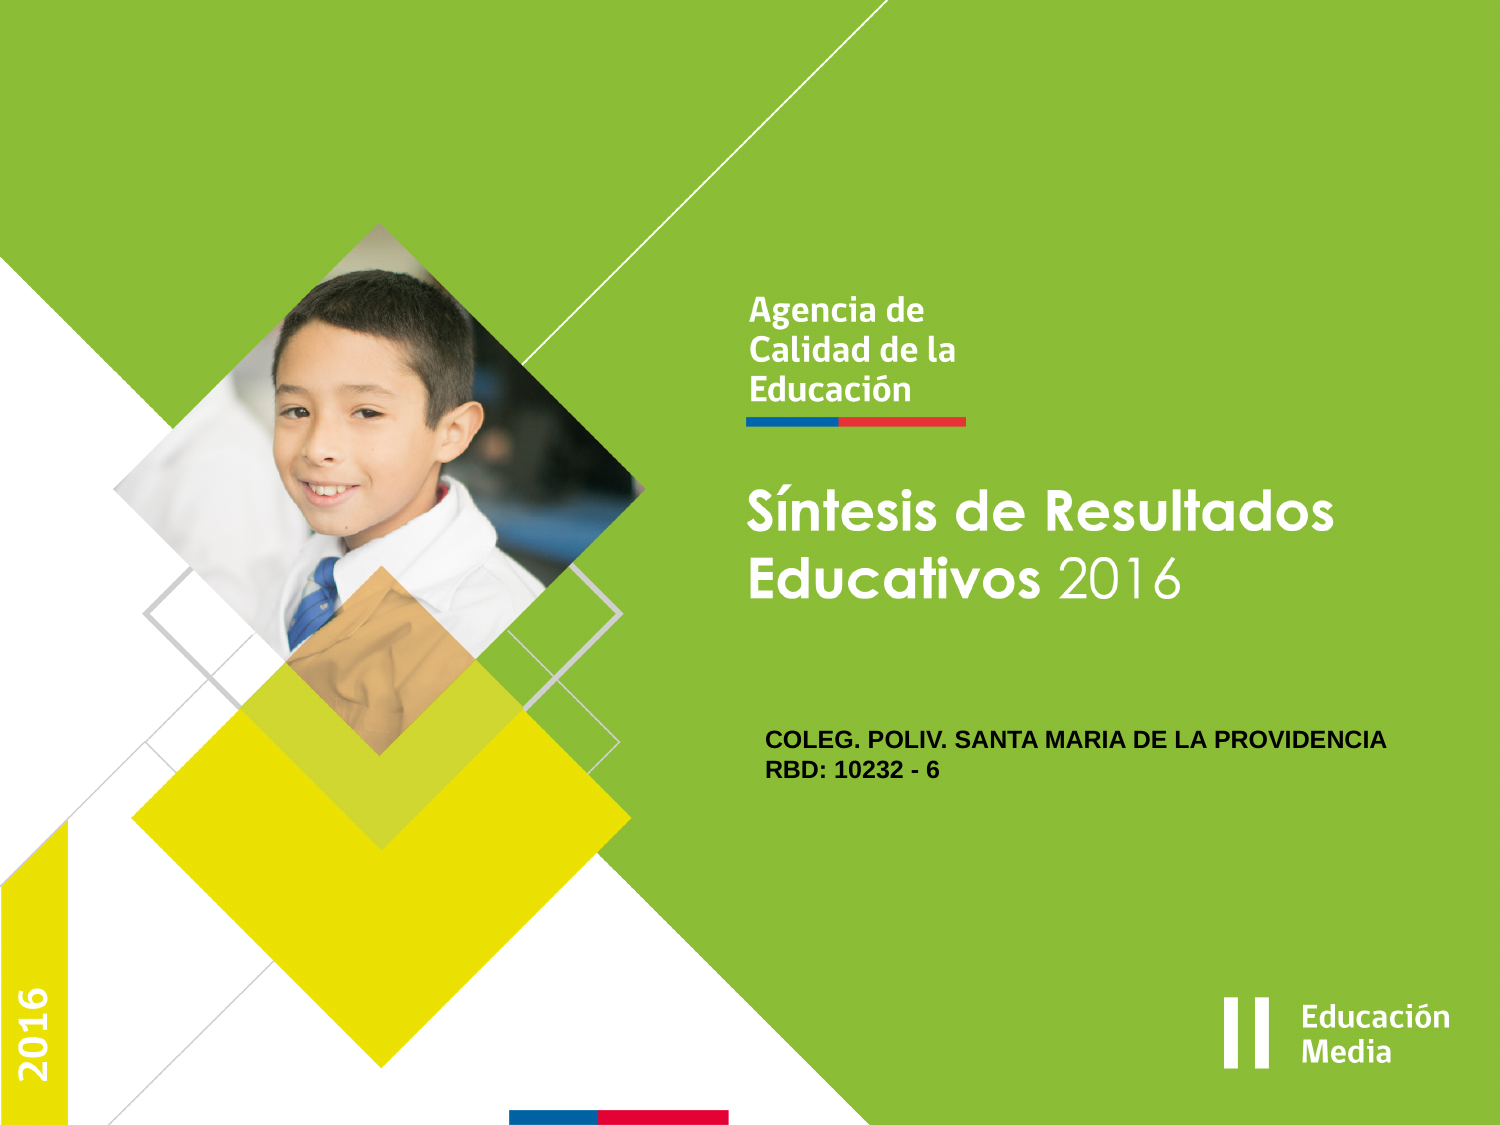

COLEG. POLIV. SANTA MARIA DE LA PROVIDENCIA
RBD: 10232 - 6